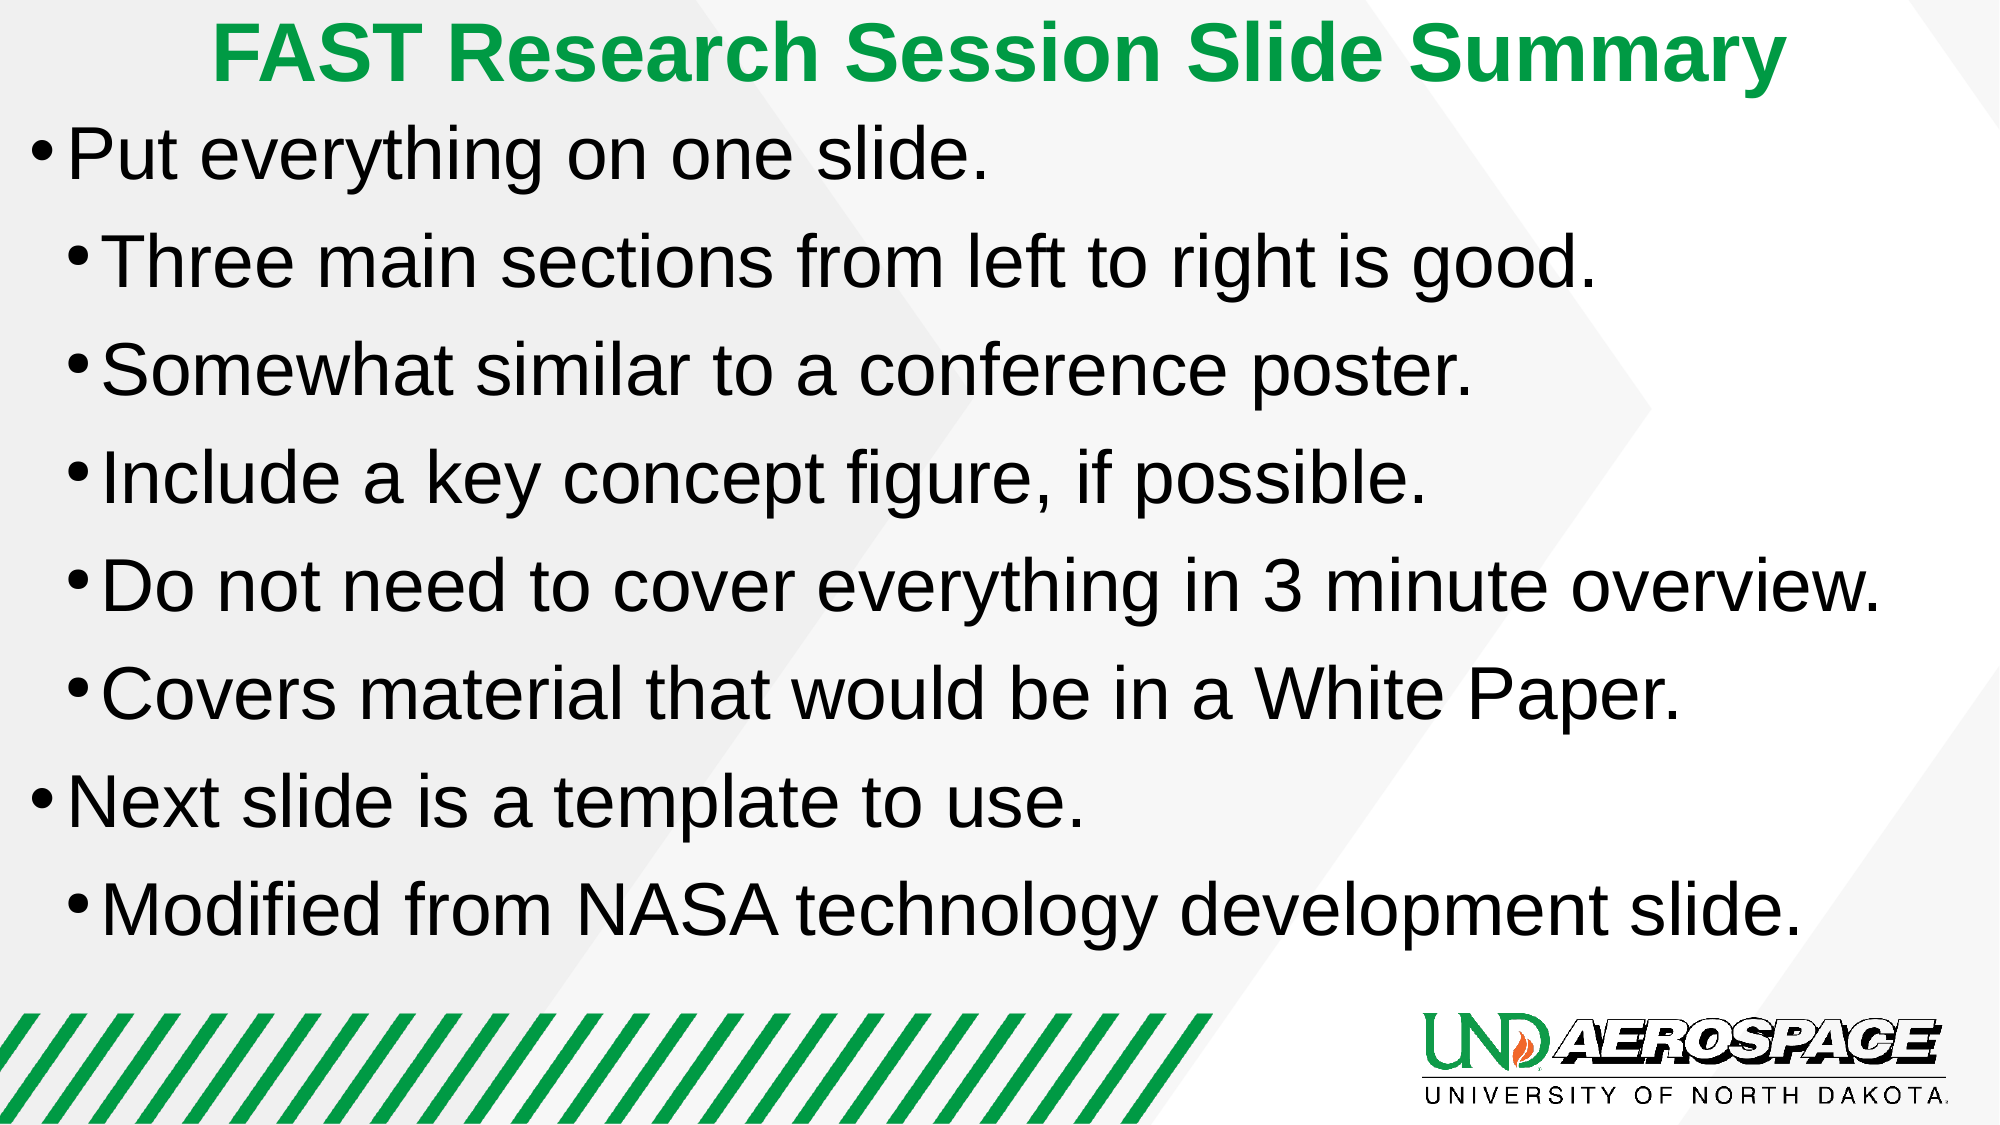

FAST Research Session Slide Summary
Put everything on one slide.
Three main sections from left to right is good.
Somewhat similar to a conference poster.
Include a key concept figure, if possible.
Do not need to cover everything in 3 minute overview.
Covers material that would be in a White Paper.
Next slide is a template to use.
Modified from NASA technology development slide.